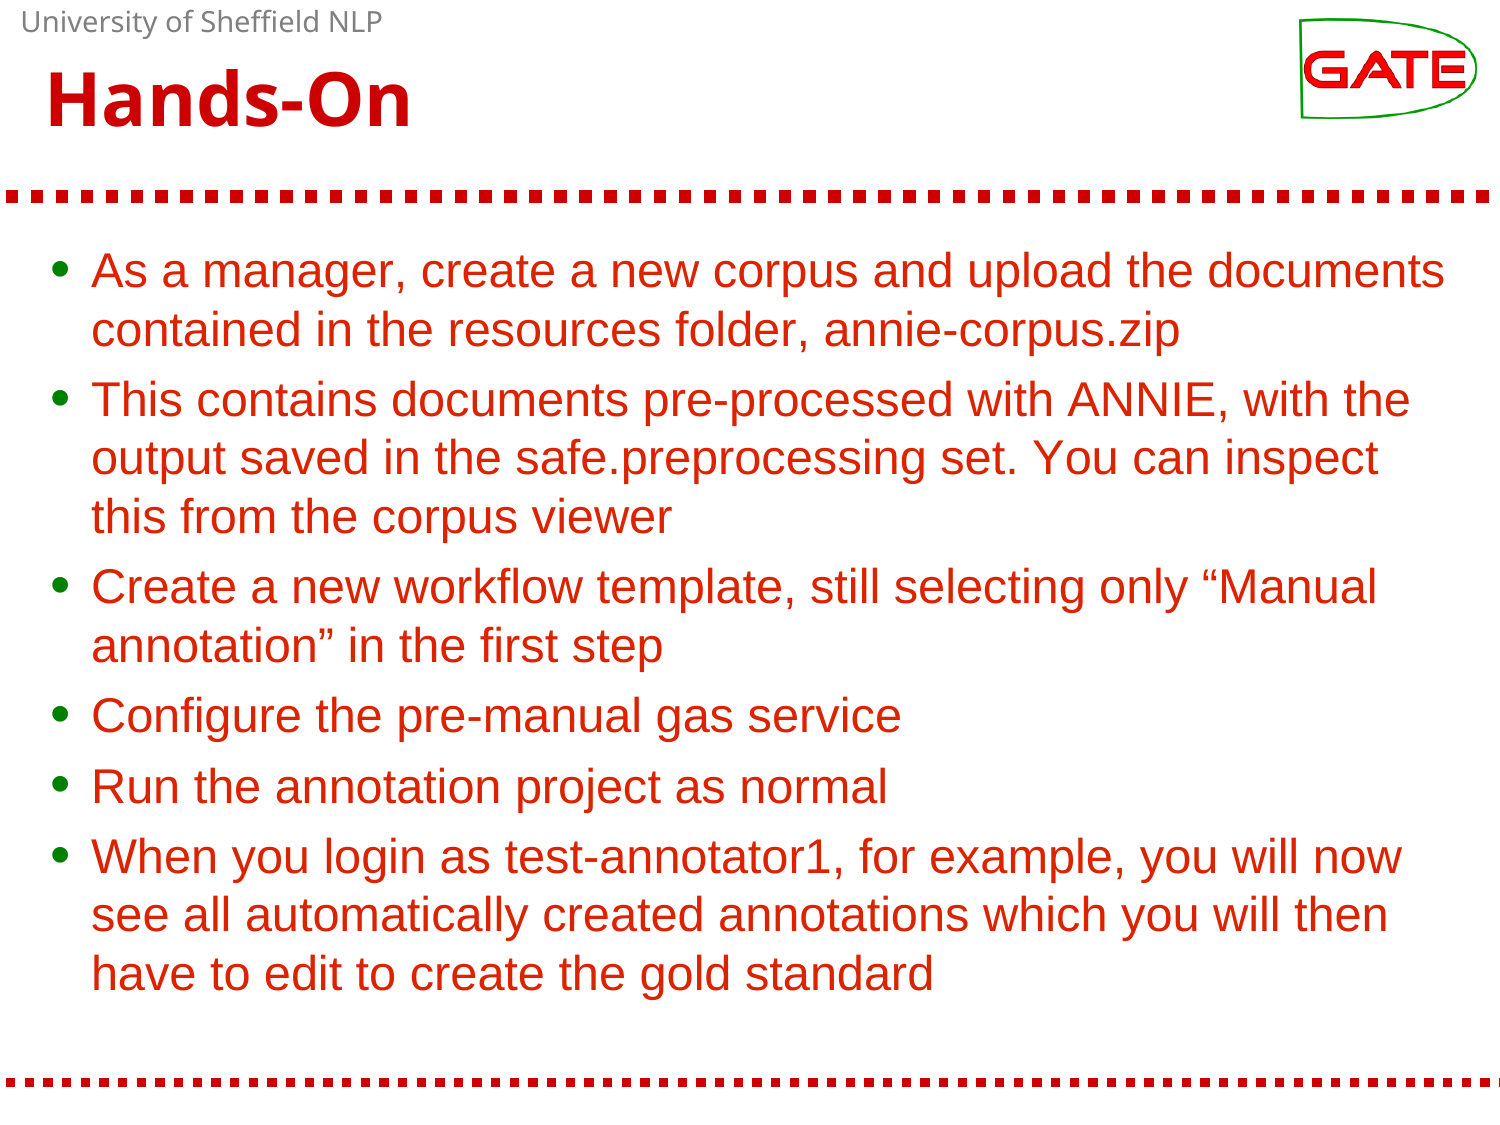

# Hands-On
As a manager, create a new corpus and upload the documents contained in the resources folder, annie-corpus.zip
This contains documents pre-processed with ANNIE, with the output saved in the safe.preprocessing set. You can inspect this from the corpus viewer
Create a new workflow template, still selecting only “Manual annotation” in the first step
Configure the pre-manual gas service
Run the annotation project as normal
When you login as test-annotator1, for example, you will now see all automatically created annotations which you will then have to edit to create the gold standard